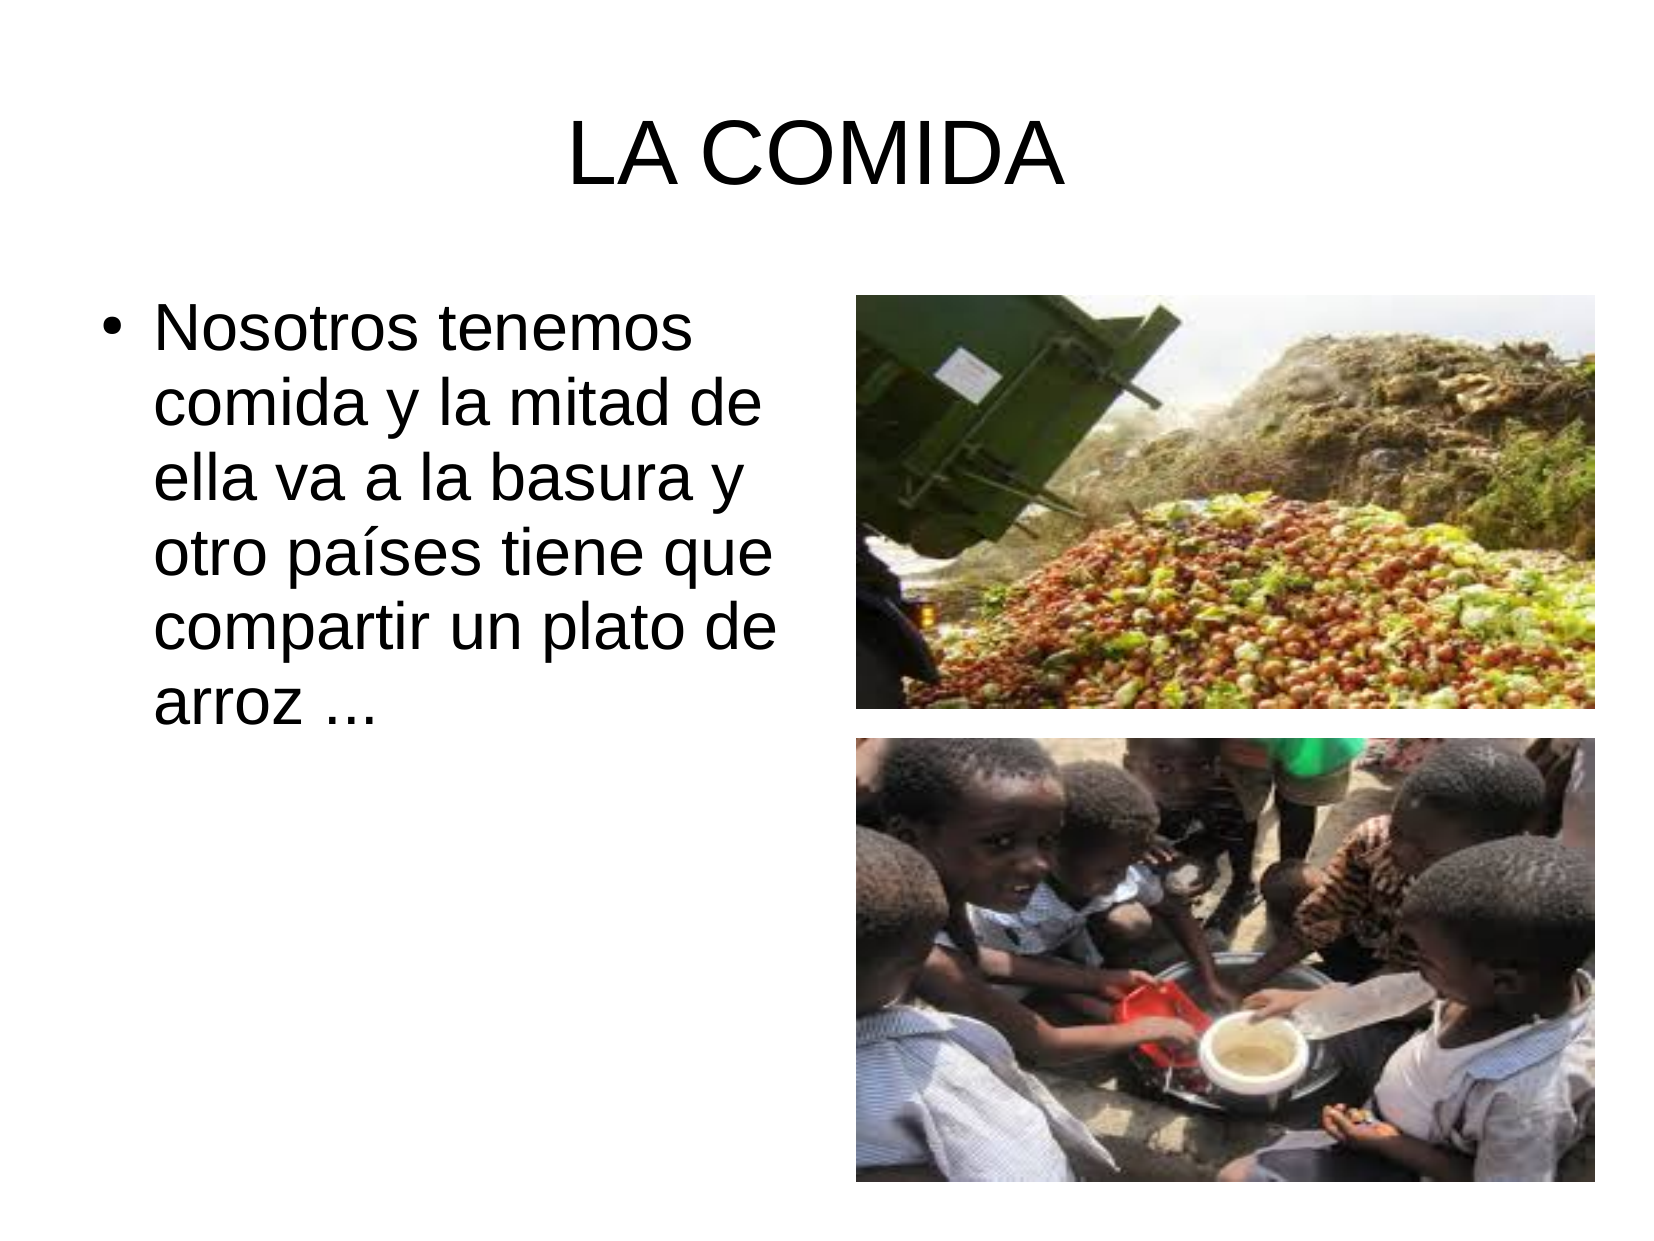

# LA COMIDA
Nosotros tenemos comida y la mitad de ella va a la basura y otro países tiene que compartir un plato de arroz ...